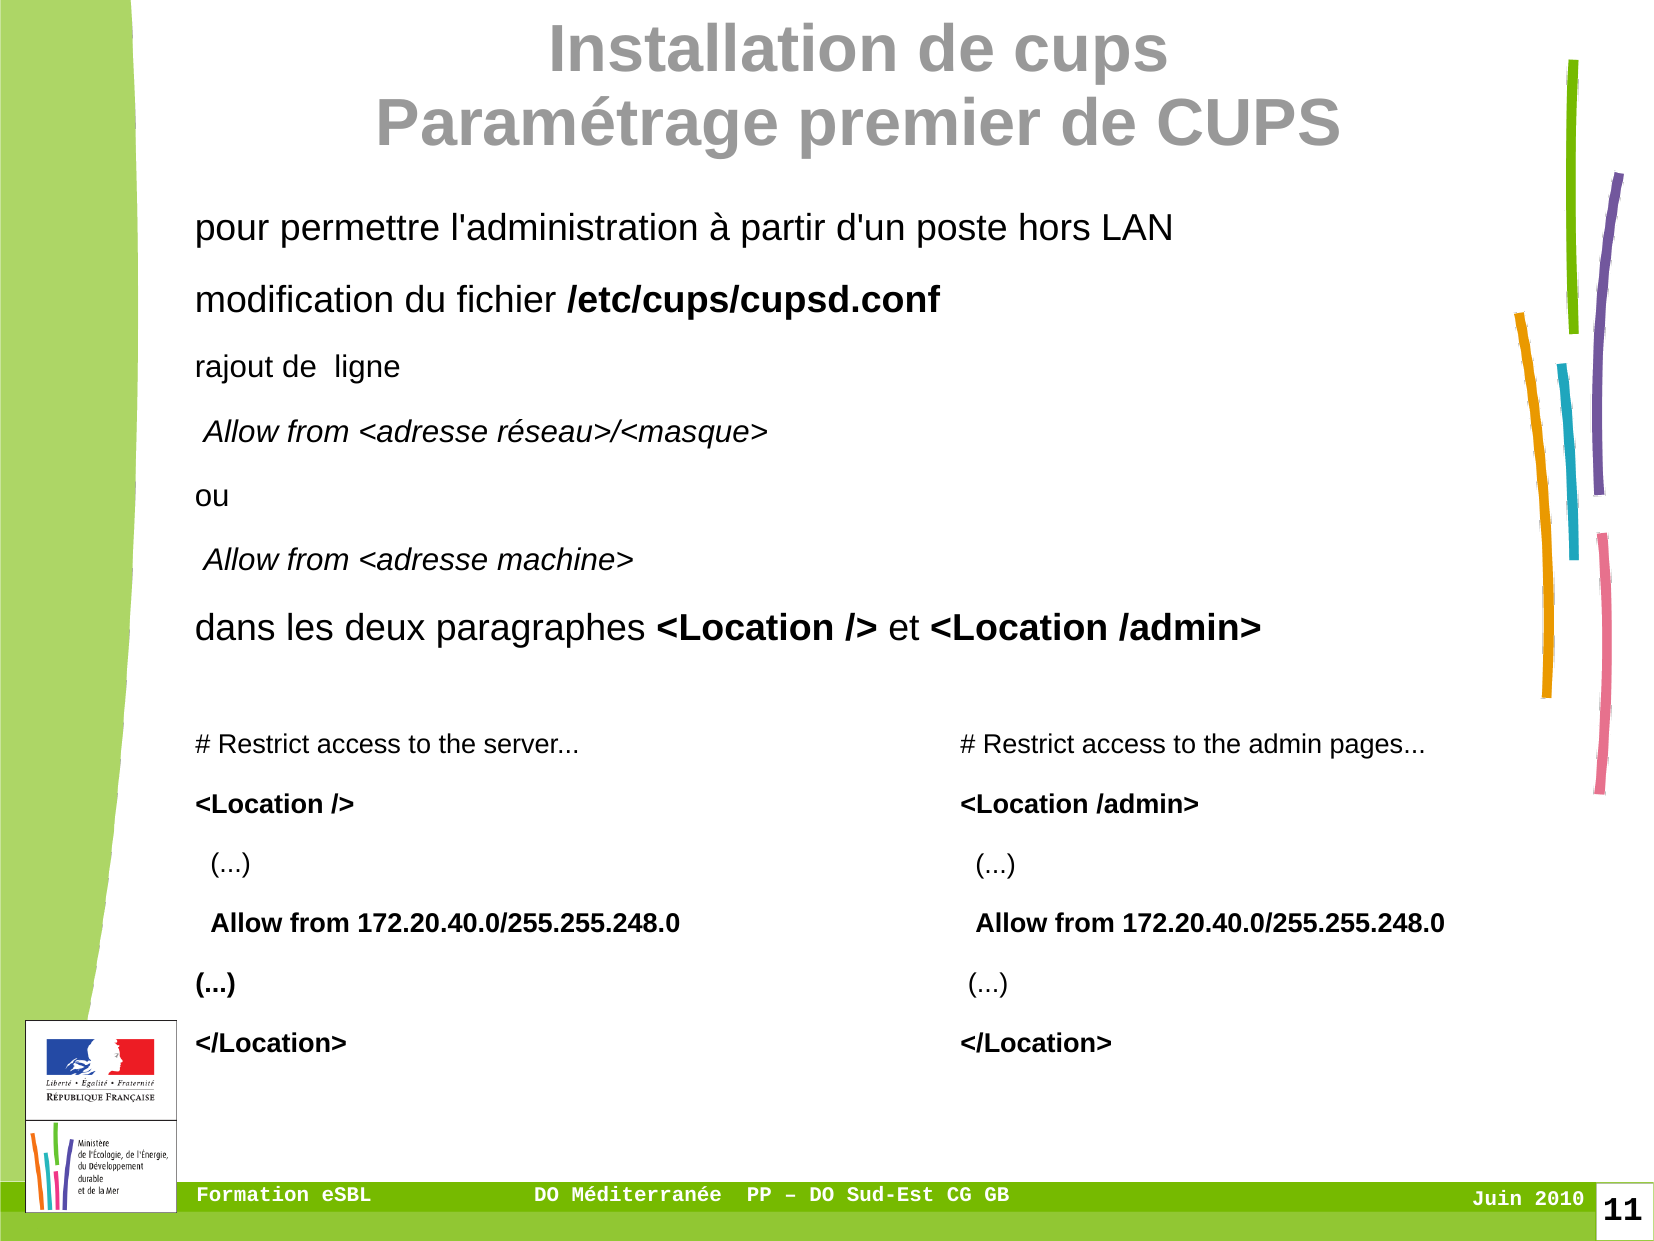

# Installation de cups Paramétrage premier de CUPS
pour permettre l'administration à partir d'un poste hors LAN
modification du fichier /etc/cups/cupsd.conf
rajout de ligne
 Allow from <adresse réseau>/<masque>
ou
 Allow from <adresse machine>
dans les deux paragraphes <Location /> et <Location /admin>
# Restrict access to the server...
<Location />
 (...)
 Allow from 172.20.40.0/255.255.248.0
(...)
</Location>
# Restrict access to the admin pages...
<Location /admin>
 (...)
 Allow from 172.20.40.0/255.255.248.0
 (...)
</Location>
11